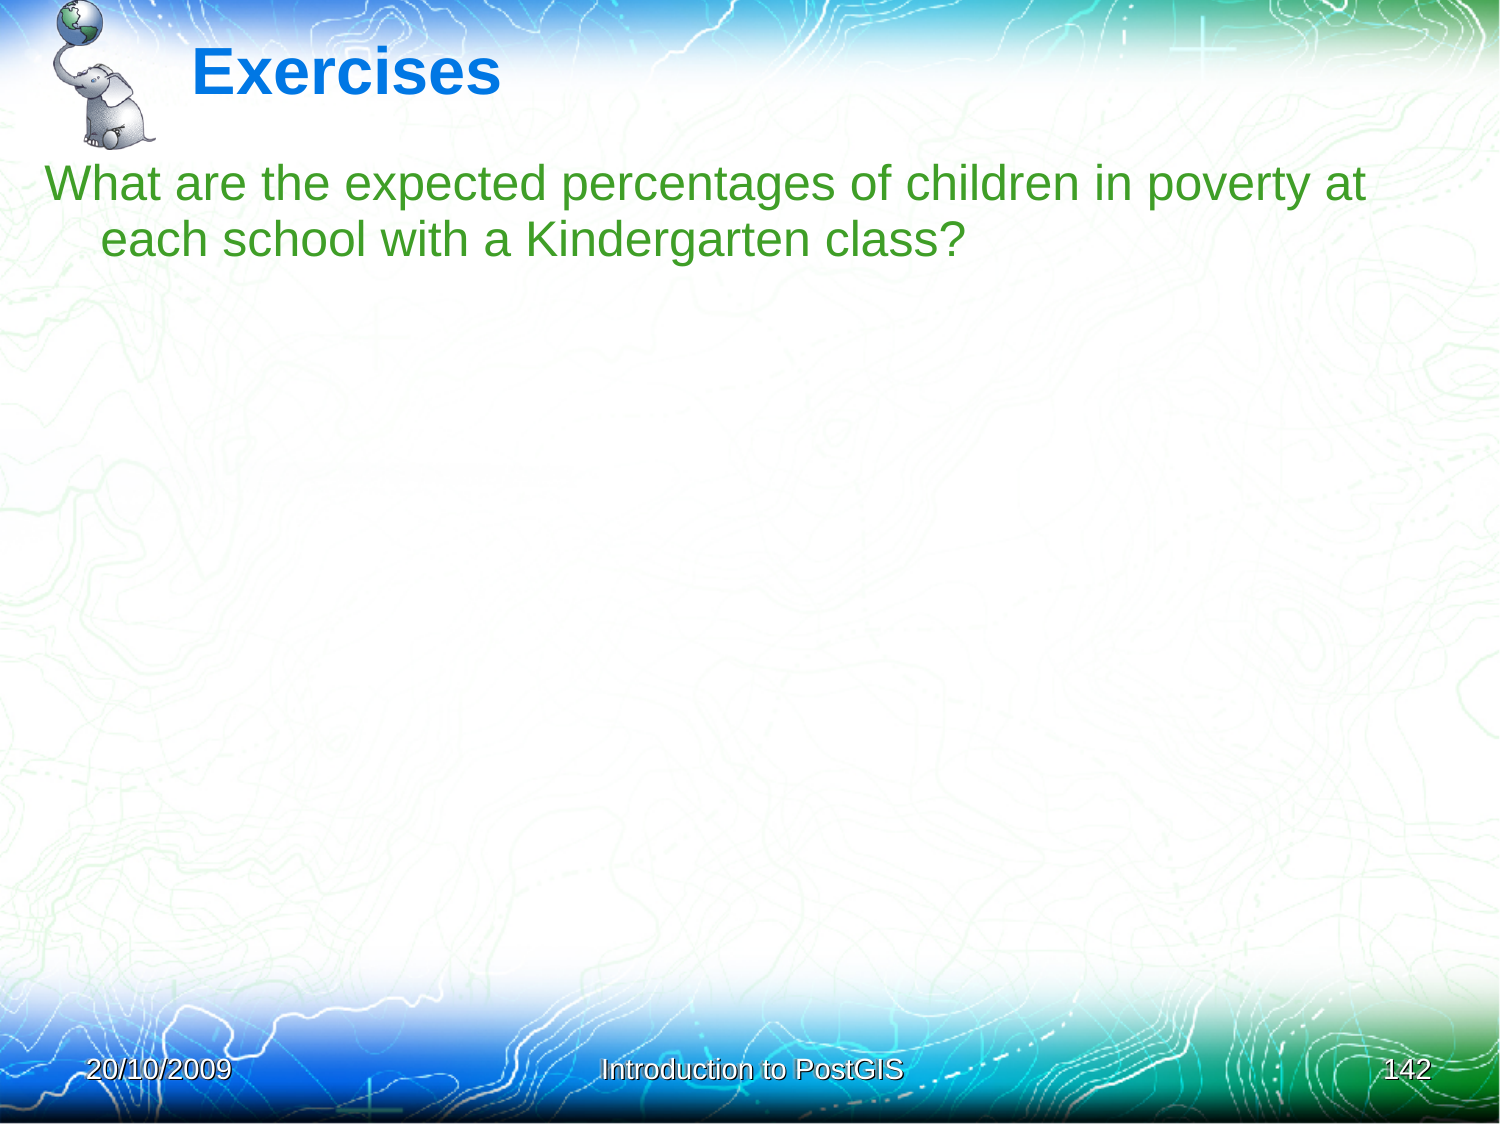

# Exercises
What are the expected percentages of children in poverty at each school with a Kindergarten class?
20/10/2009
Introduction to PostGIS
142